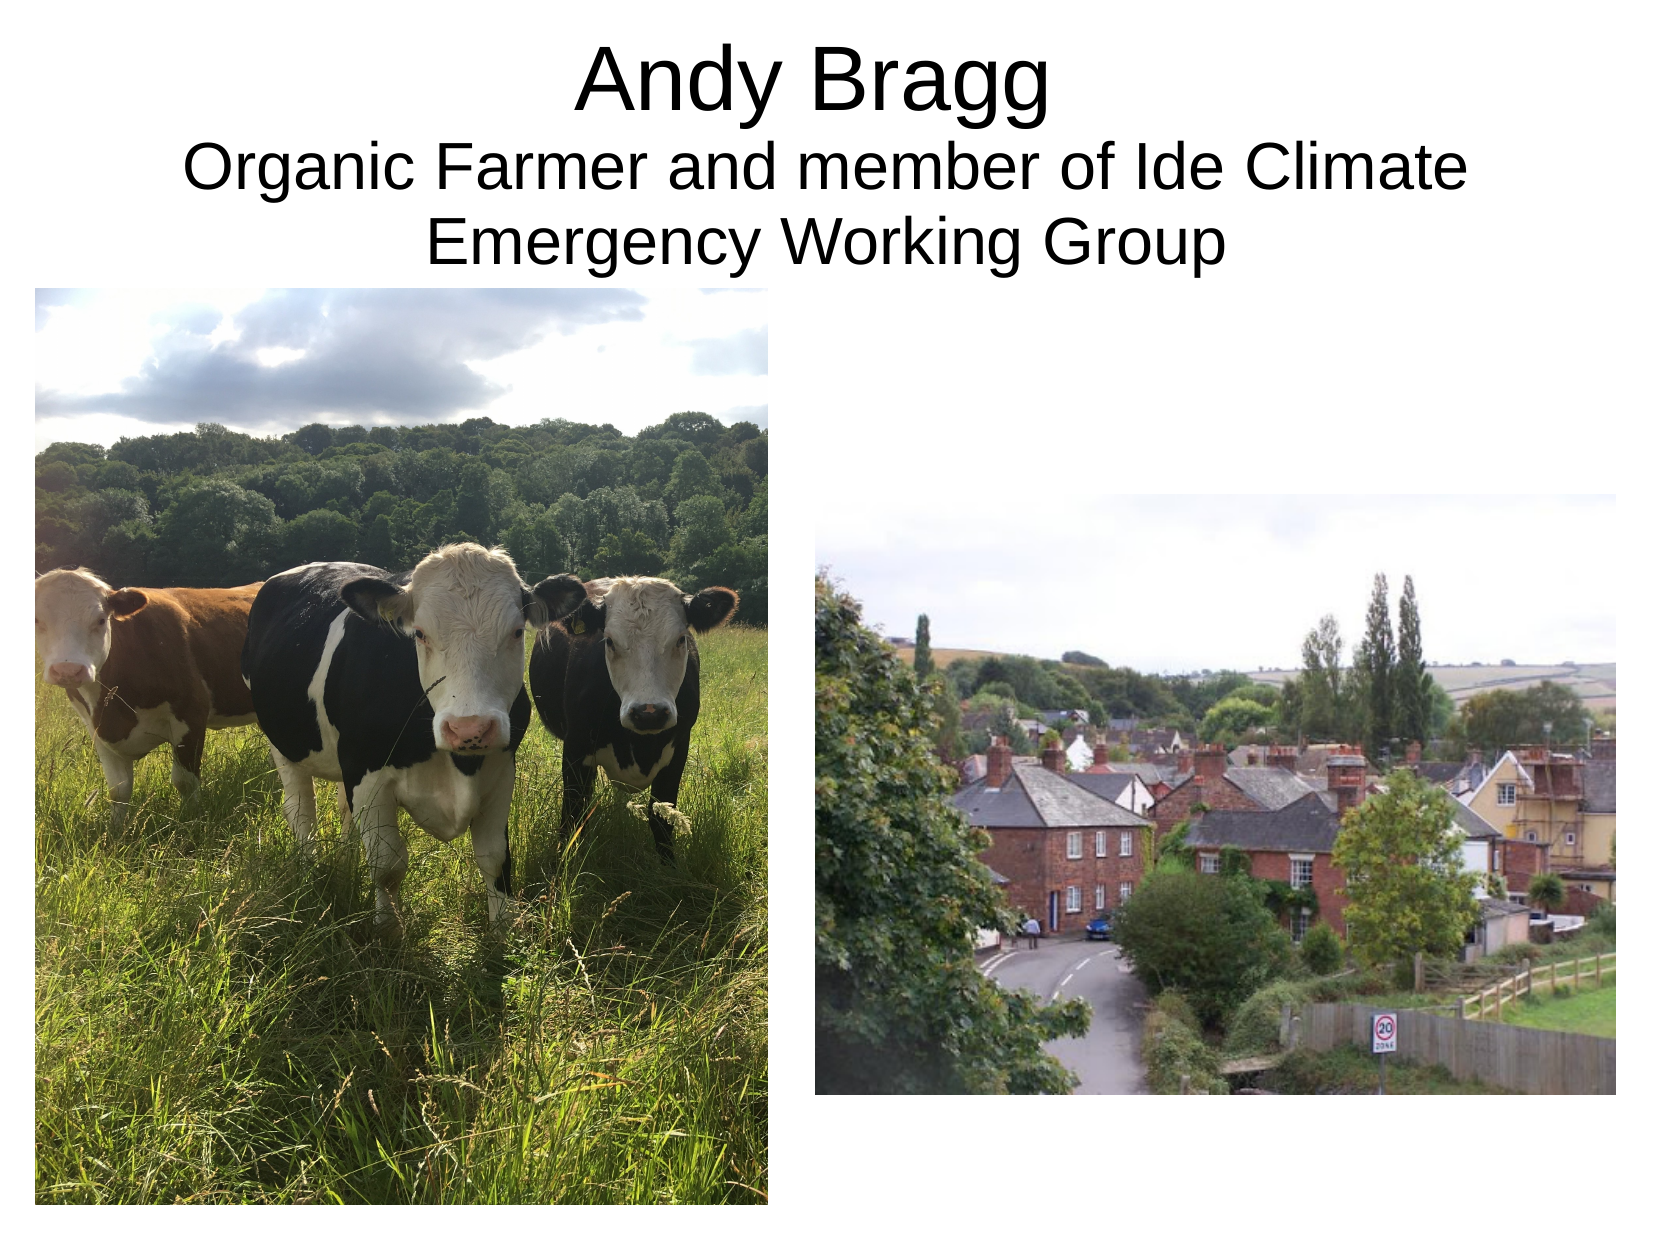

# Andy Bragg Organic Farmer and member of Ide Climate Emergency Working Group